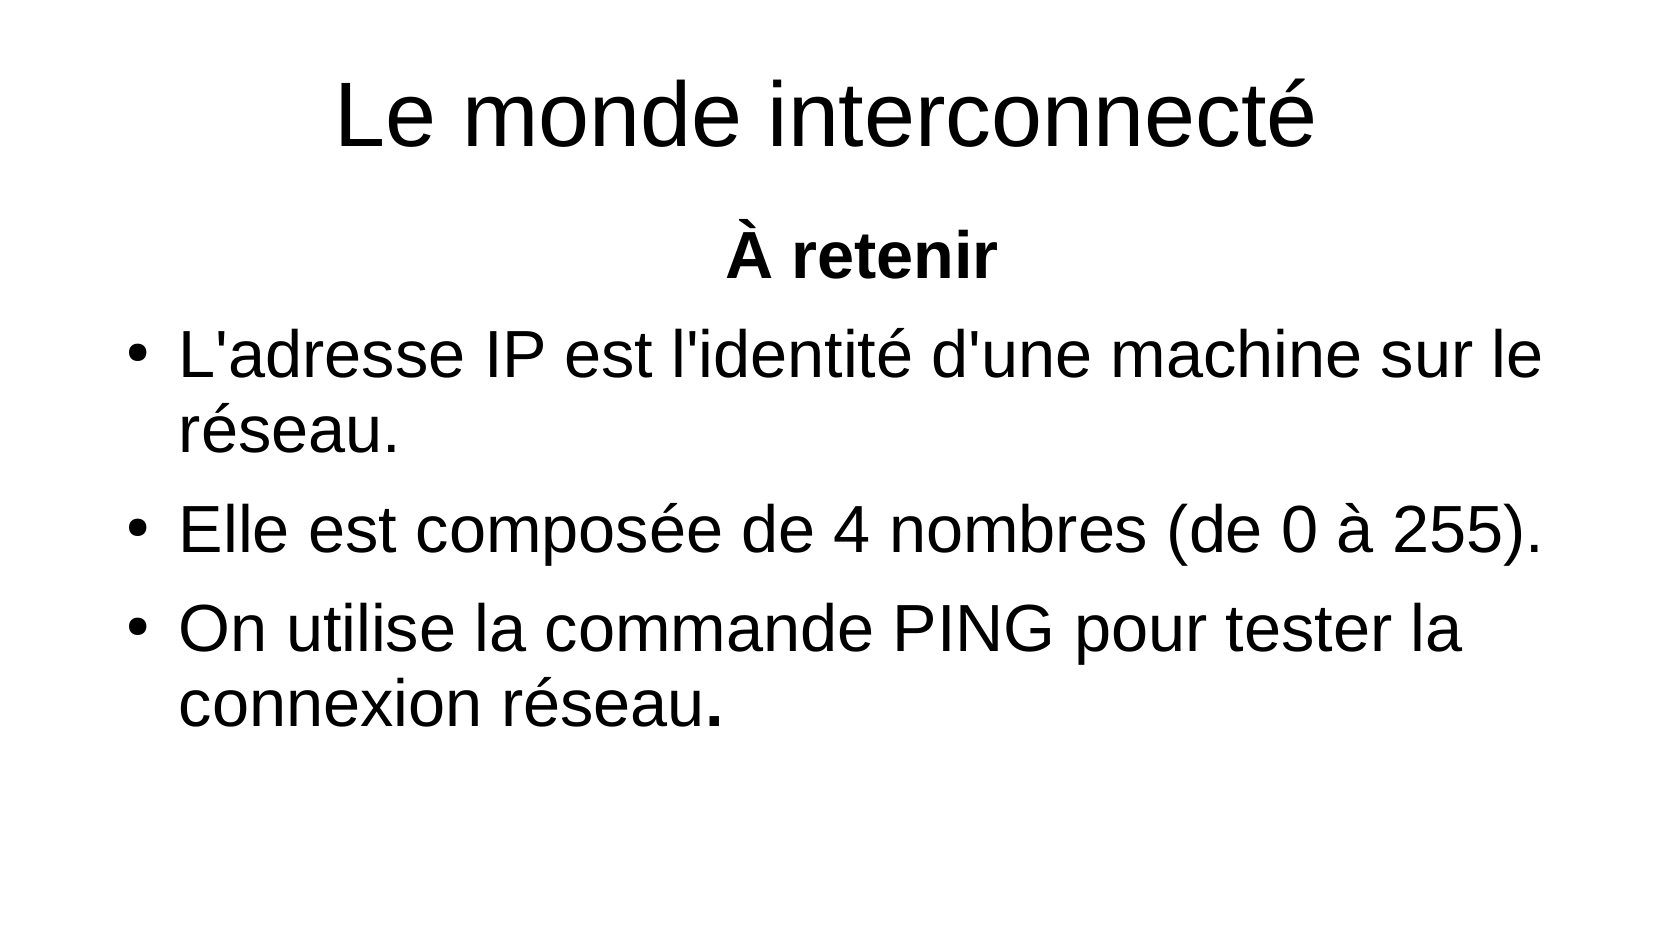

# Le monde interconnecté
À retenir
L'adresse IP est l'identité d'une machine sur le réseau.
Elle est composée de 4 nombres (de 0 à 255).
On utilise la commande PING pour tester la connexion réseau.